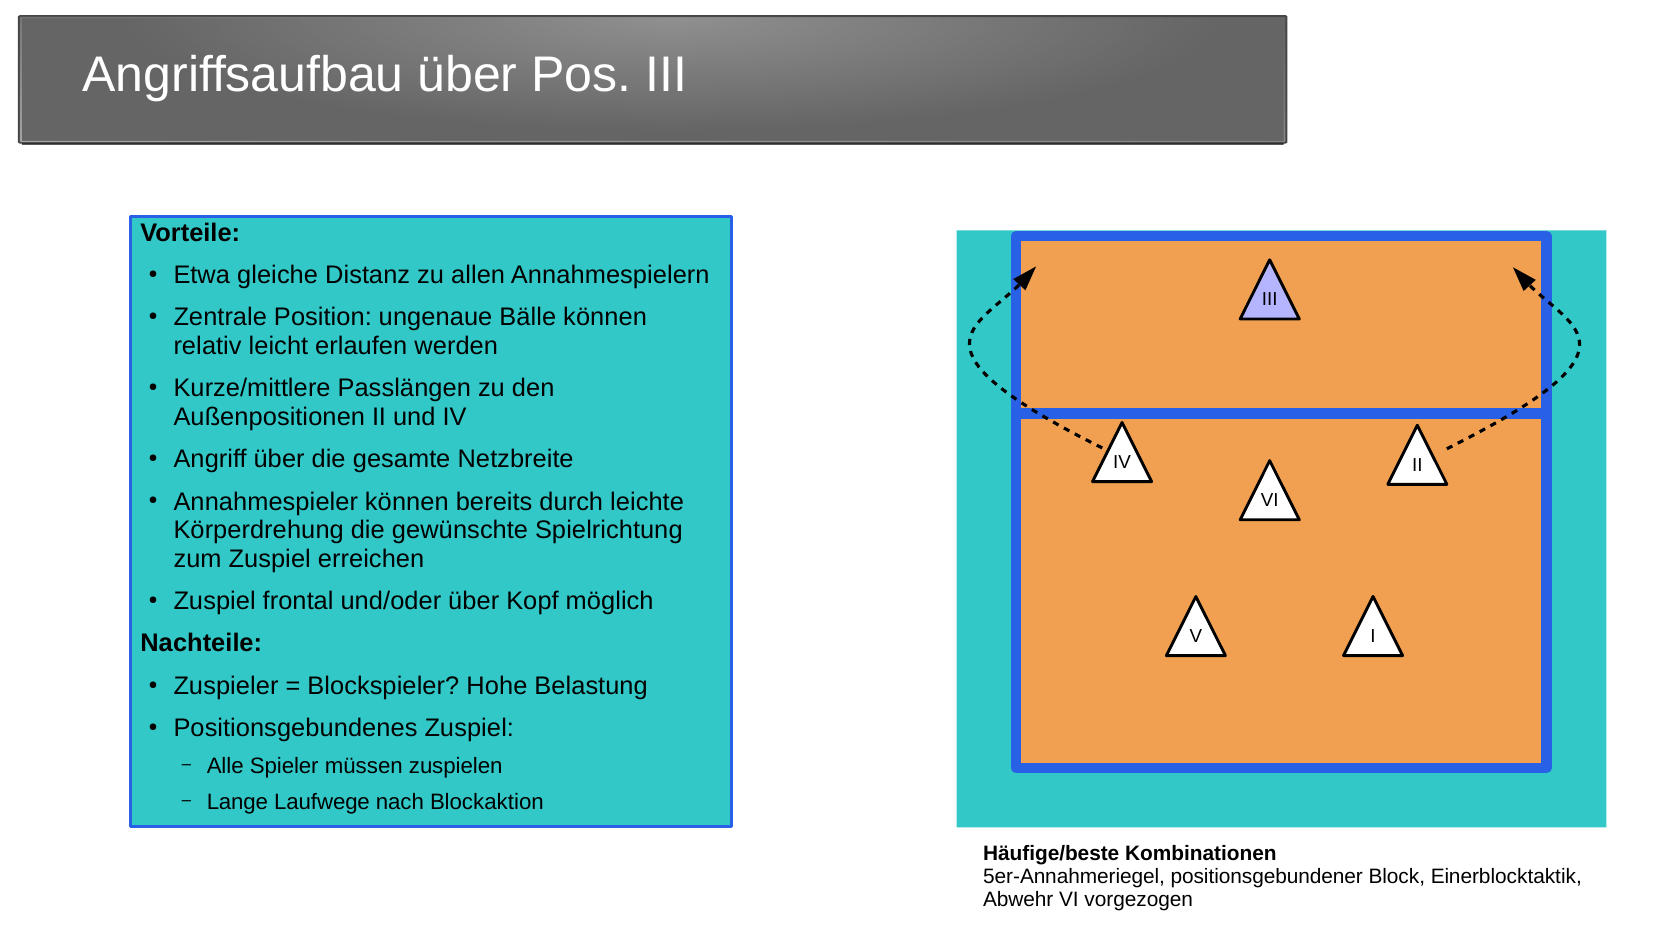

# Angriffsaufbau über Pos. III
Vorteile:
Etwa gleiche Distanz zu allen Annahmespielern
Zentrale Position: ungenaue Bälle können relativ leicht erlaufen werden
Kurze/mittlere Passlängen zu den Außenpositionen II und IV
Angriff über die gesamte Netzbreite
Annahmespieler können bereits durch leichte Körperdrehung die gewünschte Spielrichtung zum Zuspiel erreichen
Zuspiel frontal und/oder über Kopf möglich
Nachteile:
Zuspieler = Blockspieler? Hohe Belastung
Positionsgebundenes Zuspiel:
Alle Spieler müssen zuspielen
Lange Laufwege nach Blockaktion
III
IV
II
VI
I
V
Häufige/beste Kombinationen
5er-Annahmeriegel, positionsgebundener Block, Einerblocktaktik, Abwehr VI vorgezogen
I
I
I
I
I
I
II
II
II
III
III
III
IV
IV
IV
V
V
V
VI
VI
VI